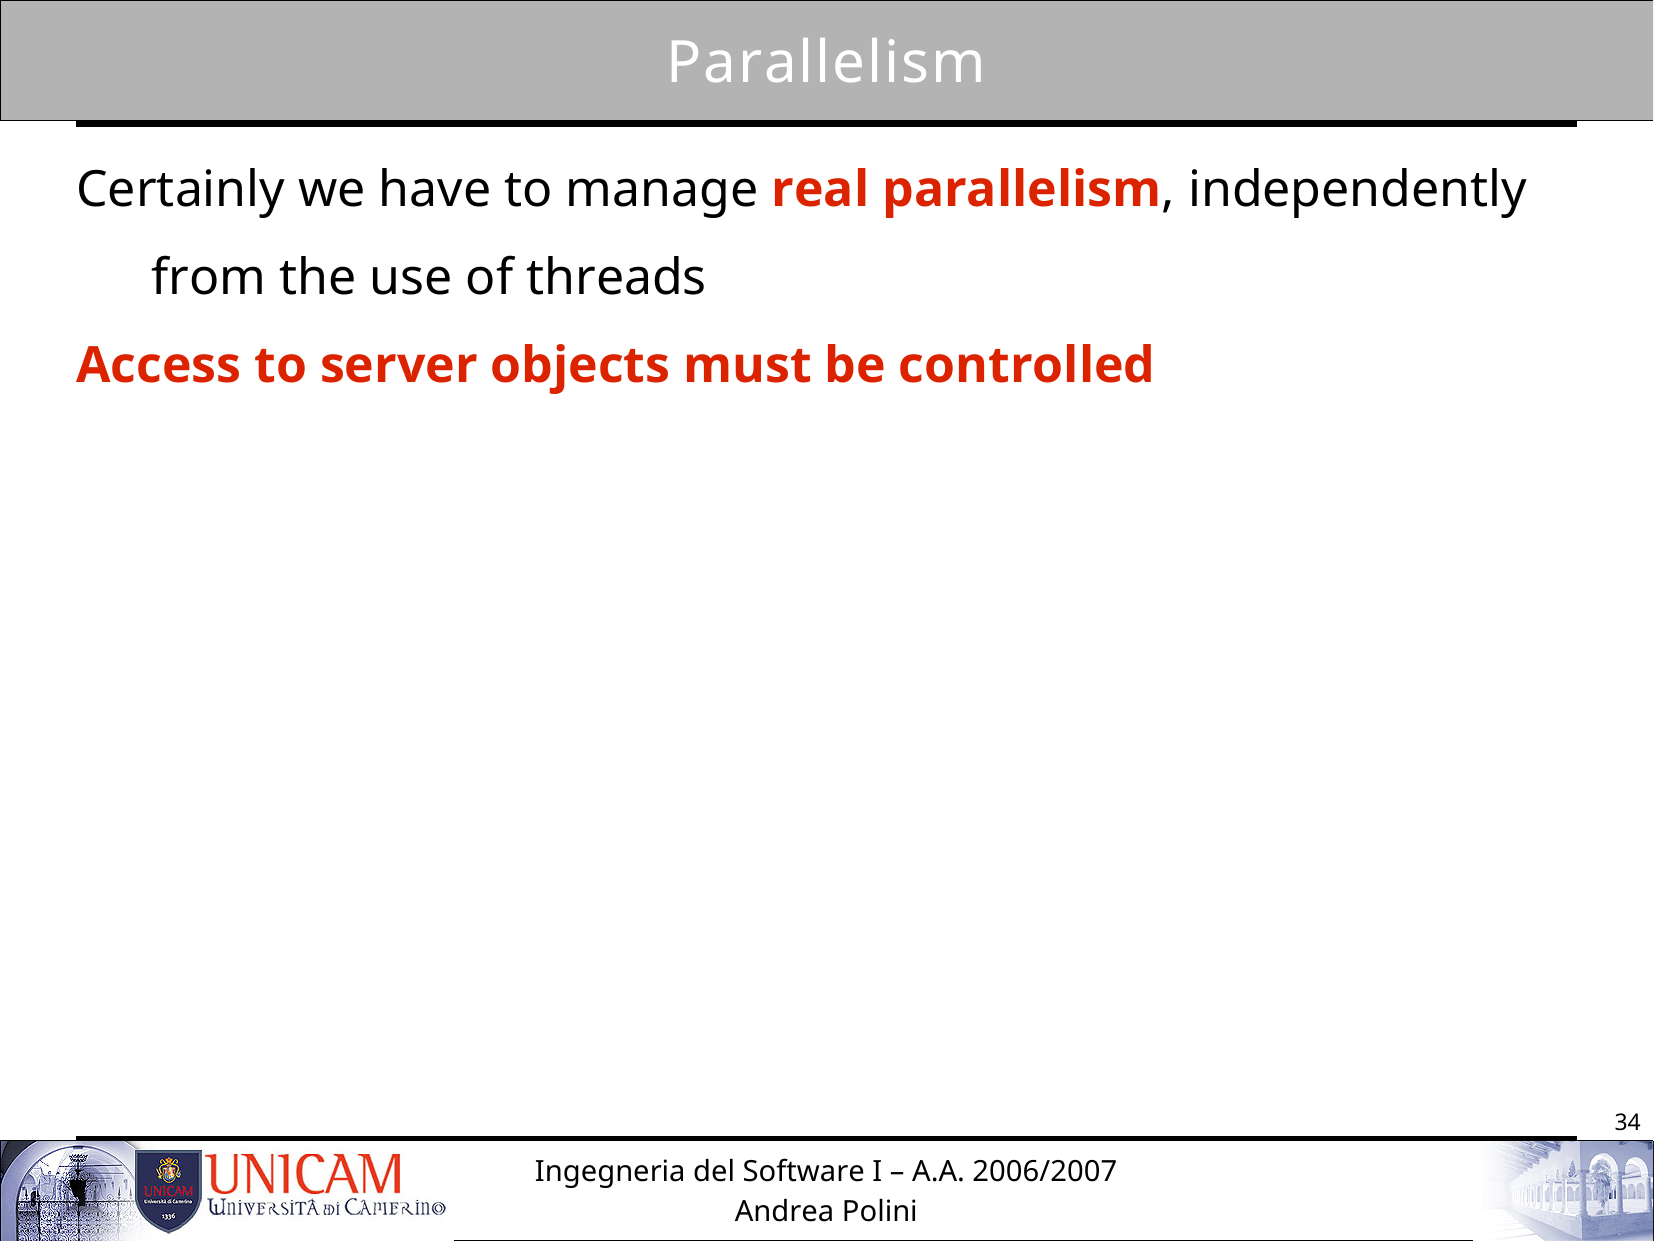

# Parallelism
Certainly we have to manage real parallelism, independently from the use of threads
Access to server objects must be controlled
34